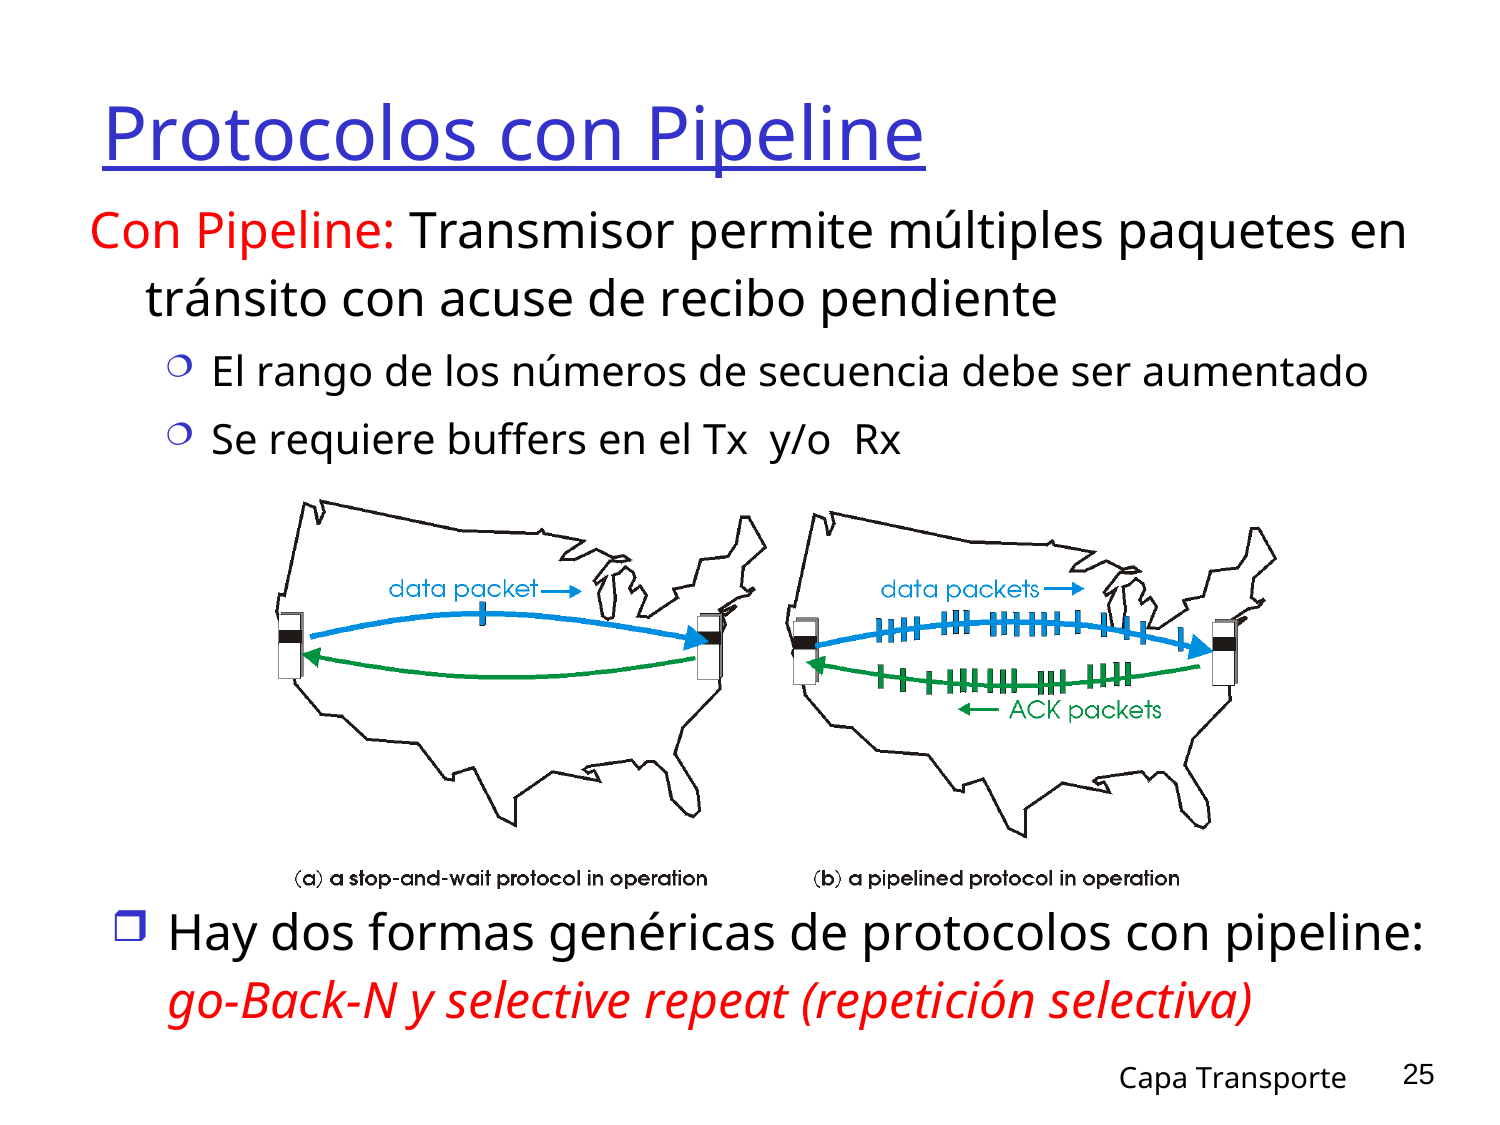

# Protocolos con Pipeline
Con Pipeline: Transmisor permite múltiples paquetes en tránsito con acuse de recibo pendiente
El rango de los números de secuencia debe ser aumentado
Se requiere buffers en el Tx y/o Rx
Hay dos formas genéricas de protocolos con pipeline: go-Back-N y selective repeat (repetición selectiva)‏
25